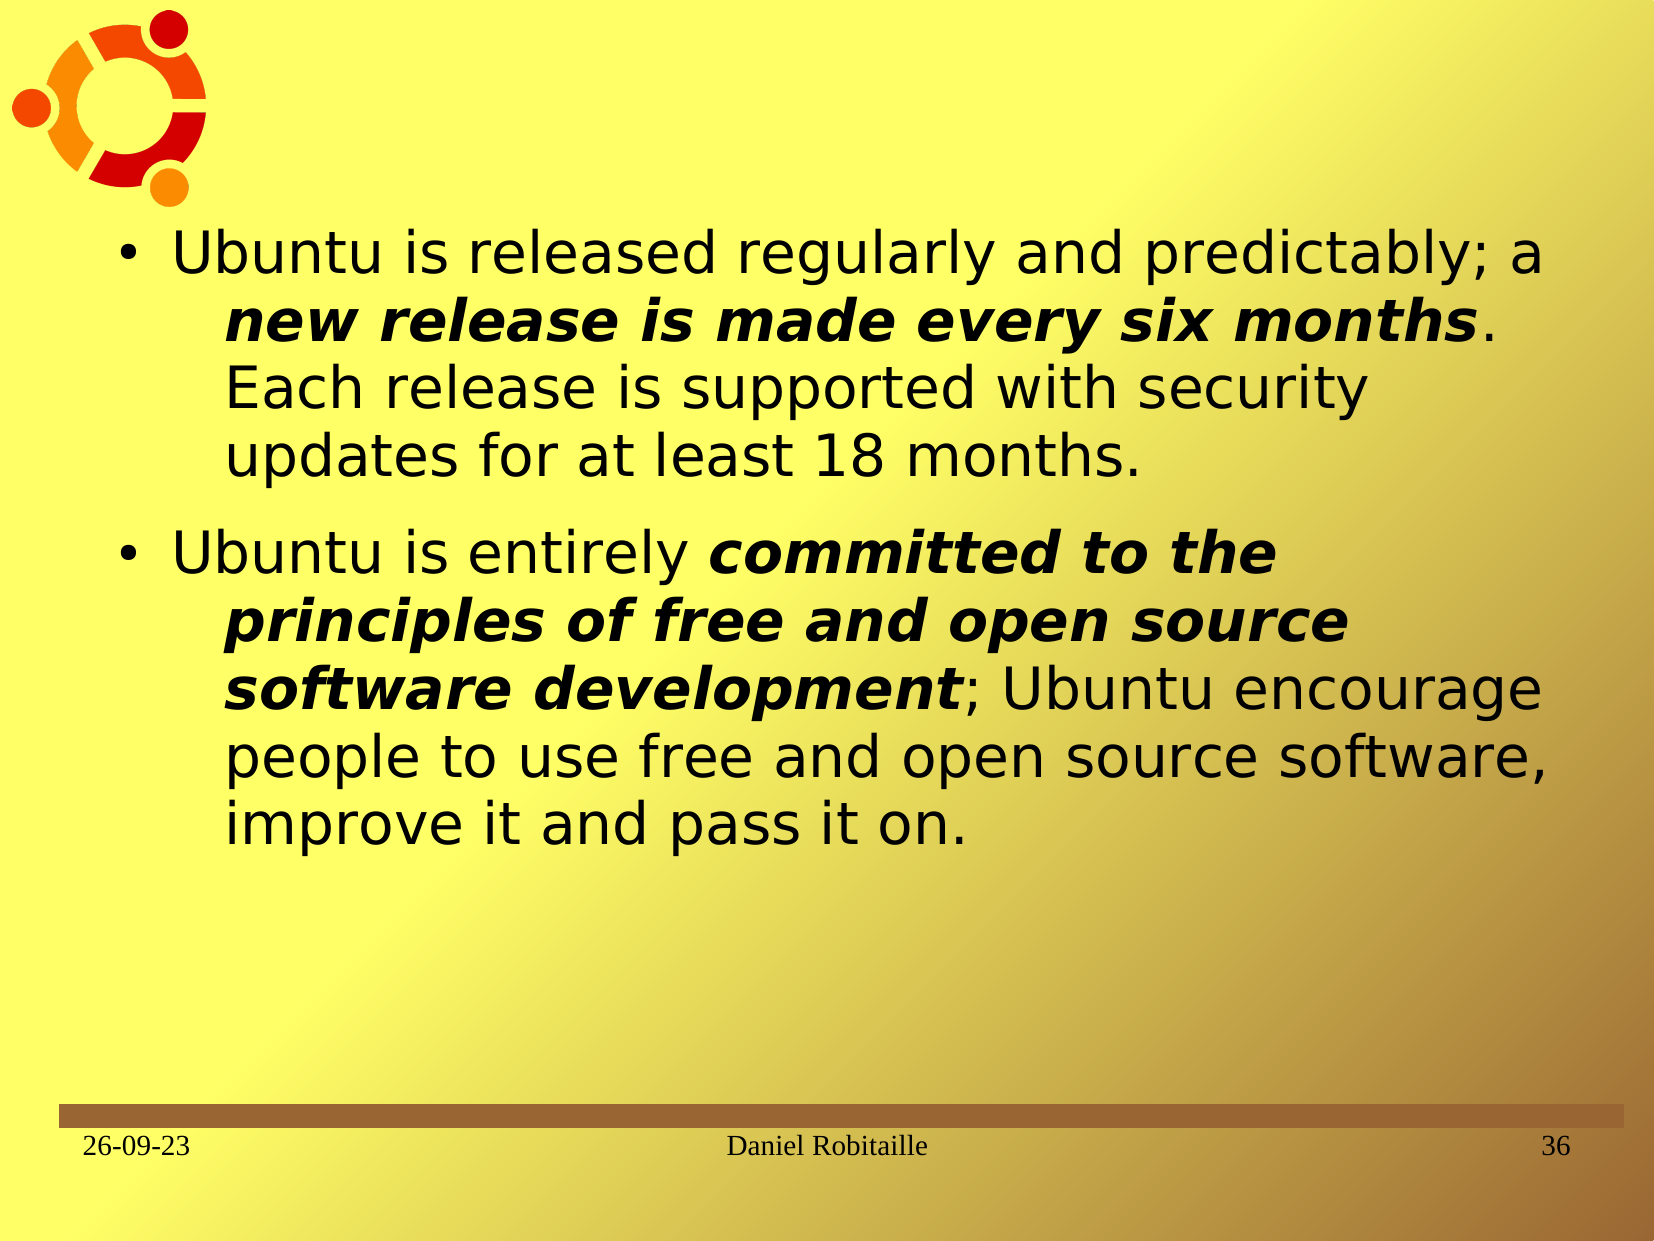

# Ubuntu is released regularly and predictably; a new release is made every six months. Each release is supported with security updates for at least 18 months.
Ubuntu is entirely committed to the principles of free and open source software development; Ubuntu encourage people to use free and open source software, improve it and pass it on.
Daniel Robitaille
36